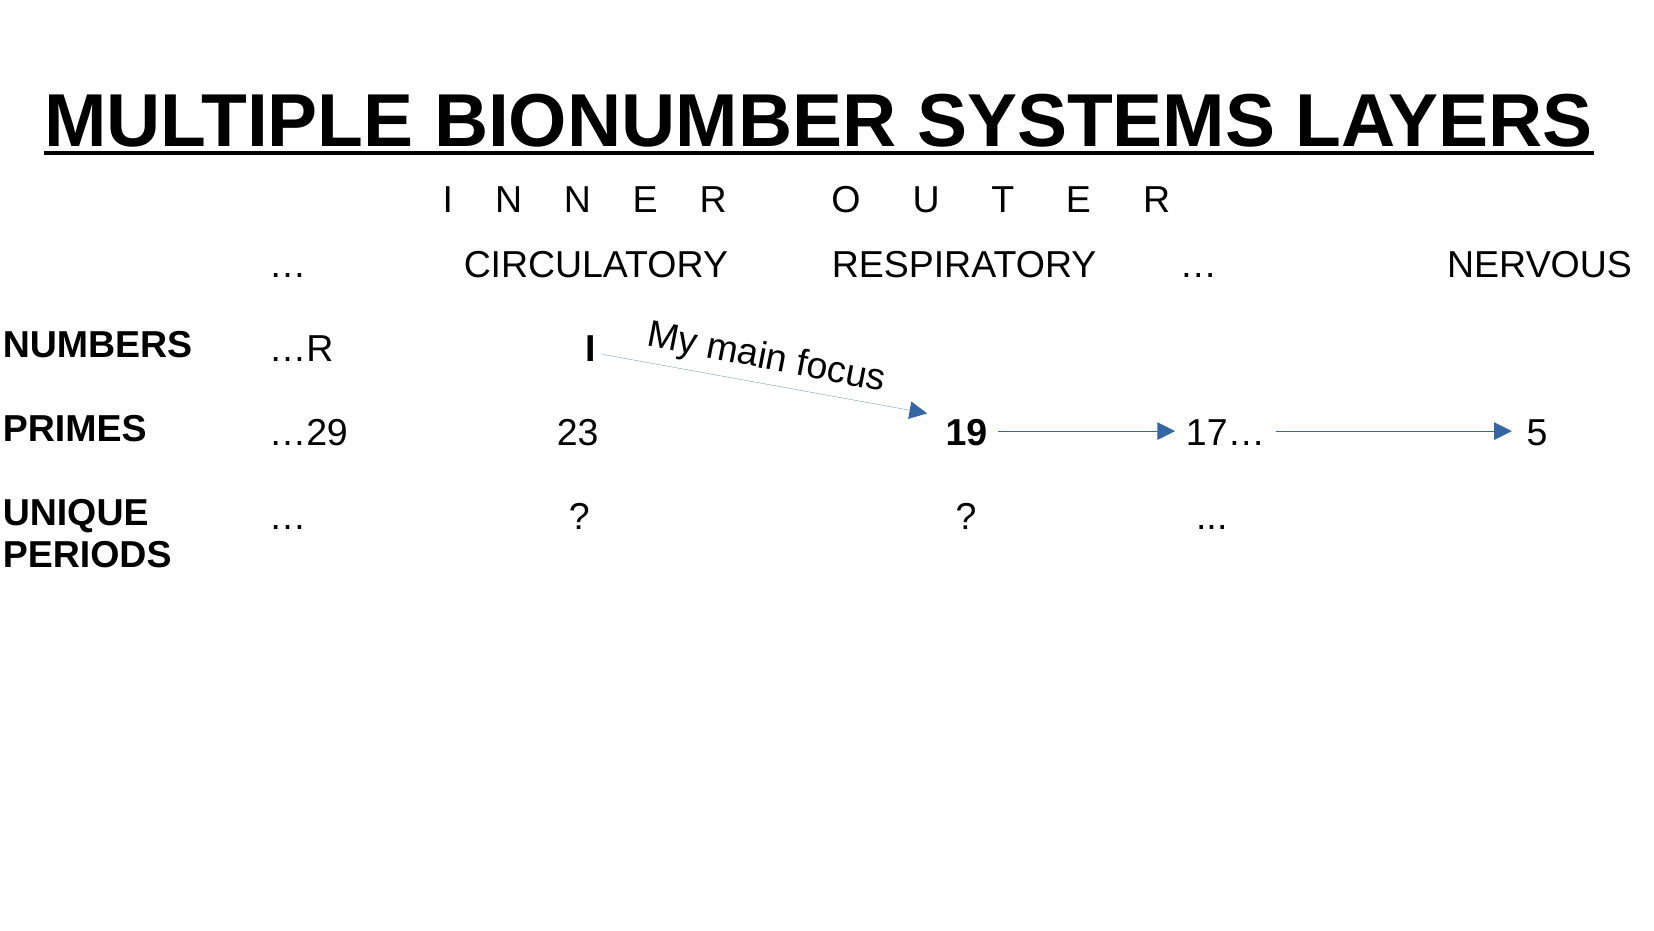

MULTIPLE BIONUMBER SYSTEMS LAYERS
 I N N E R O U T E R
… CIRCULATORY RESPIRATORY … NERVOUS
…R I
…29 23 19 17… 5
… ? ? ...
NUMBERS
PRIMES
UNIQUE
PERIODS
My main focus